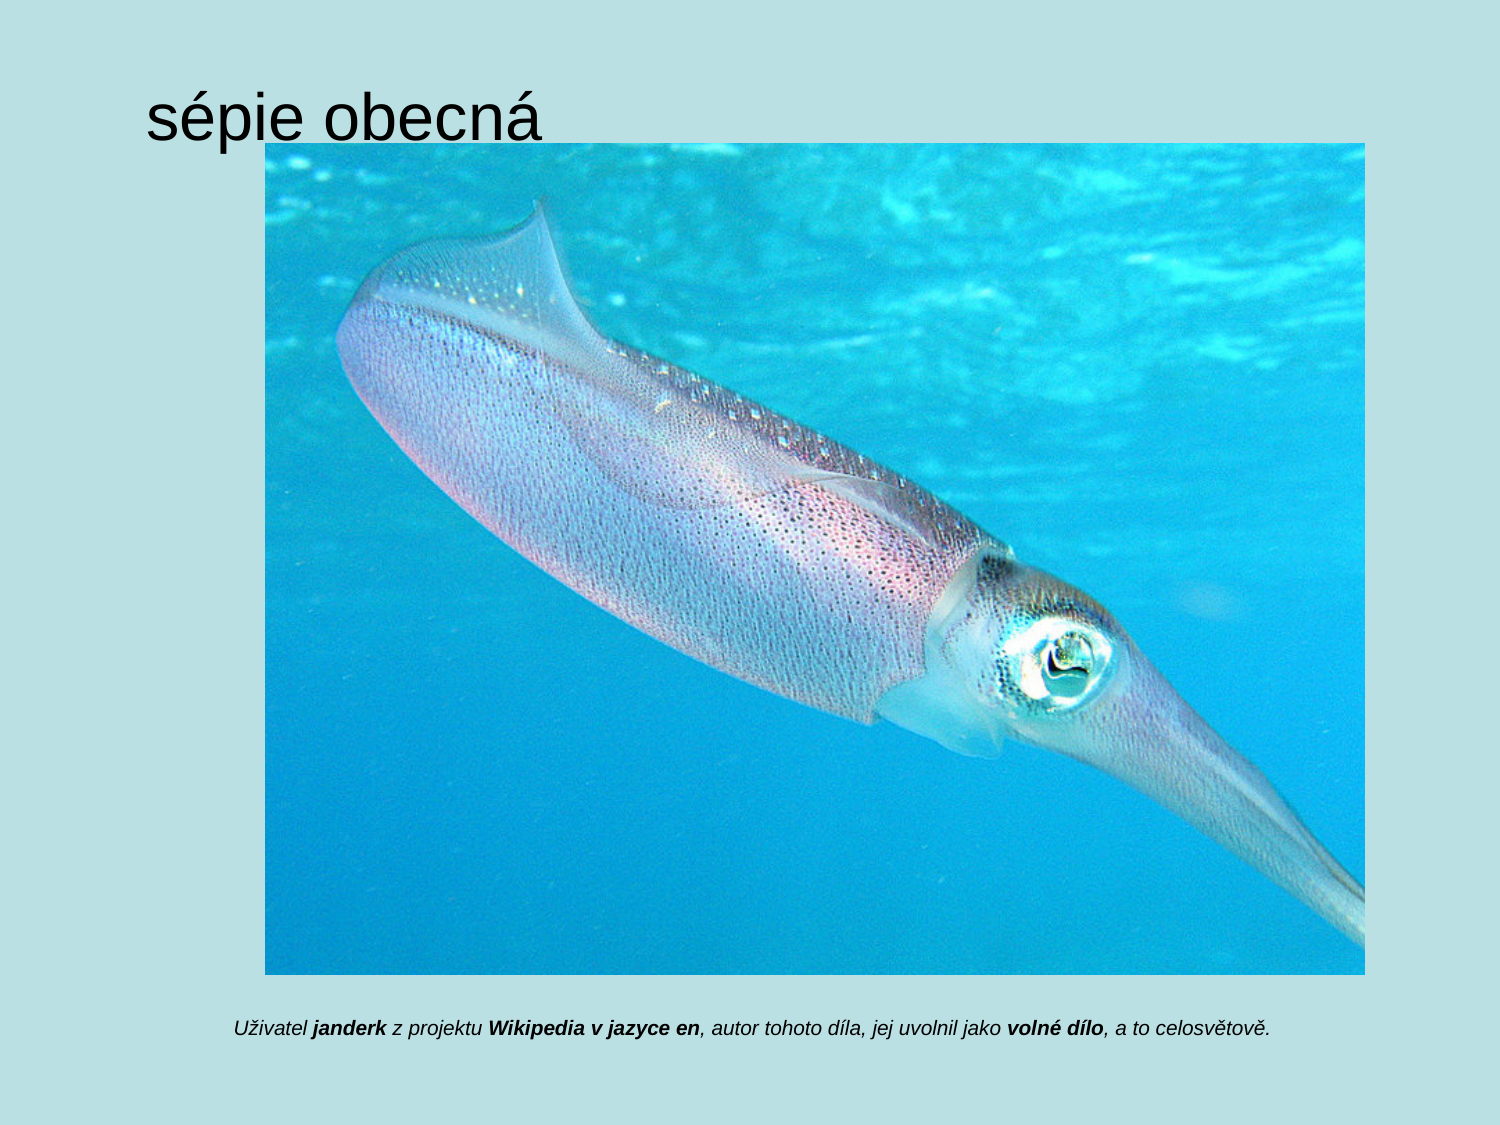

#
sépie obecná
Uživatel janderk z projektu Wikipedia v jazyce en, autor tohoto díla, jej uvolnil jako volné dílo, a to celosvětově.